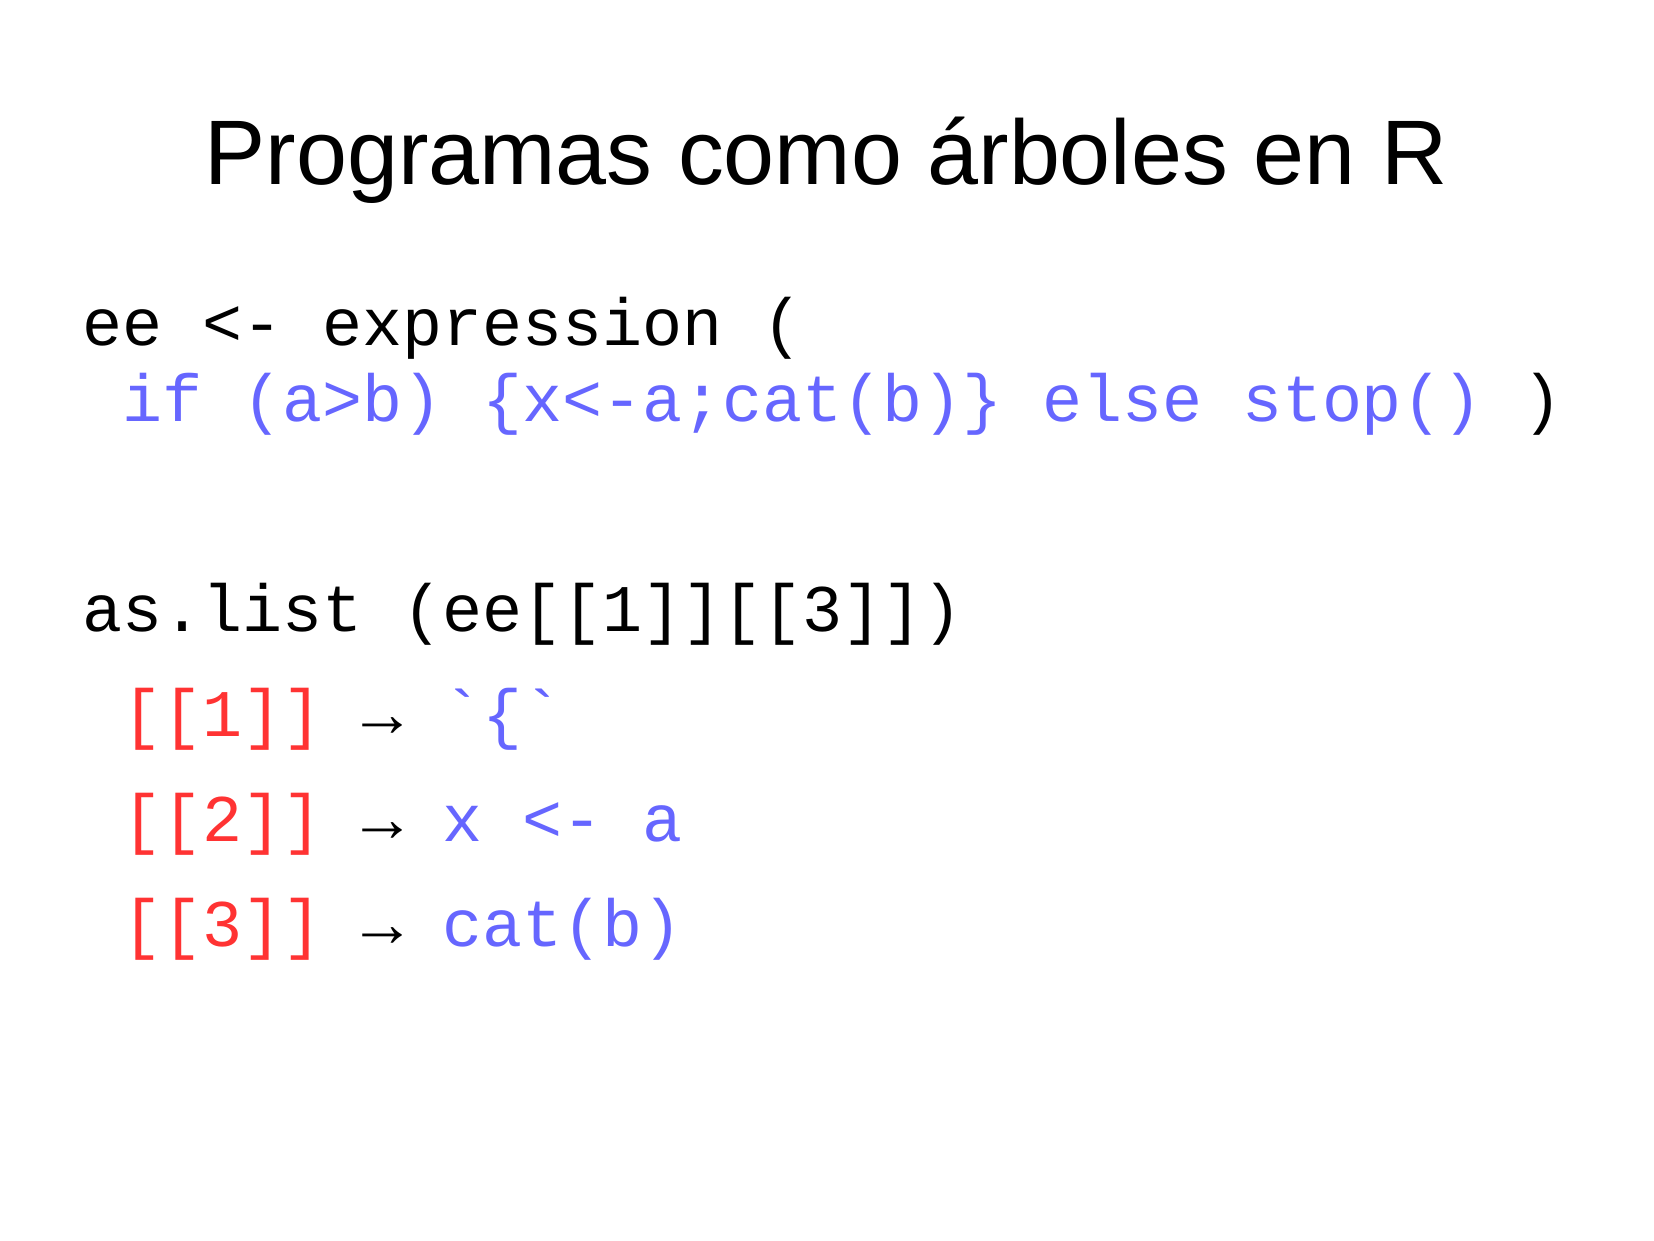

# Programas como árboles en R
ee <- expression (
 if (a>b) {x<-a;cat(b)} else stop() )
as.list (ee[[1]][[3]])
 [[1]] → `{`
 [[2]] → x <- a
 [[3]] → cat(b)